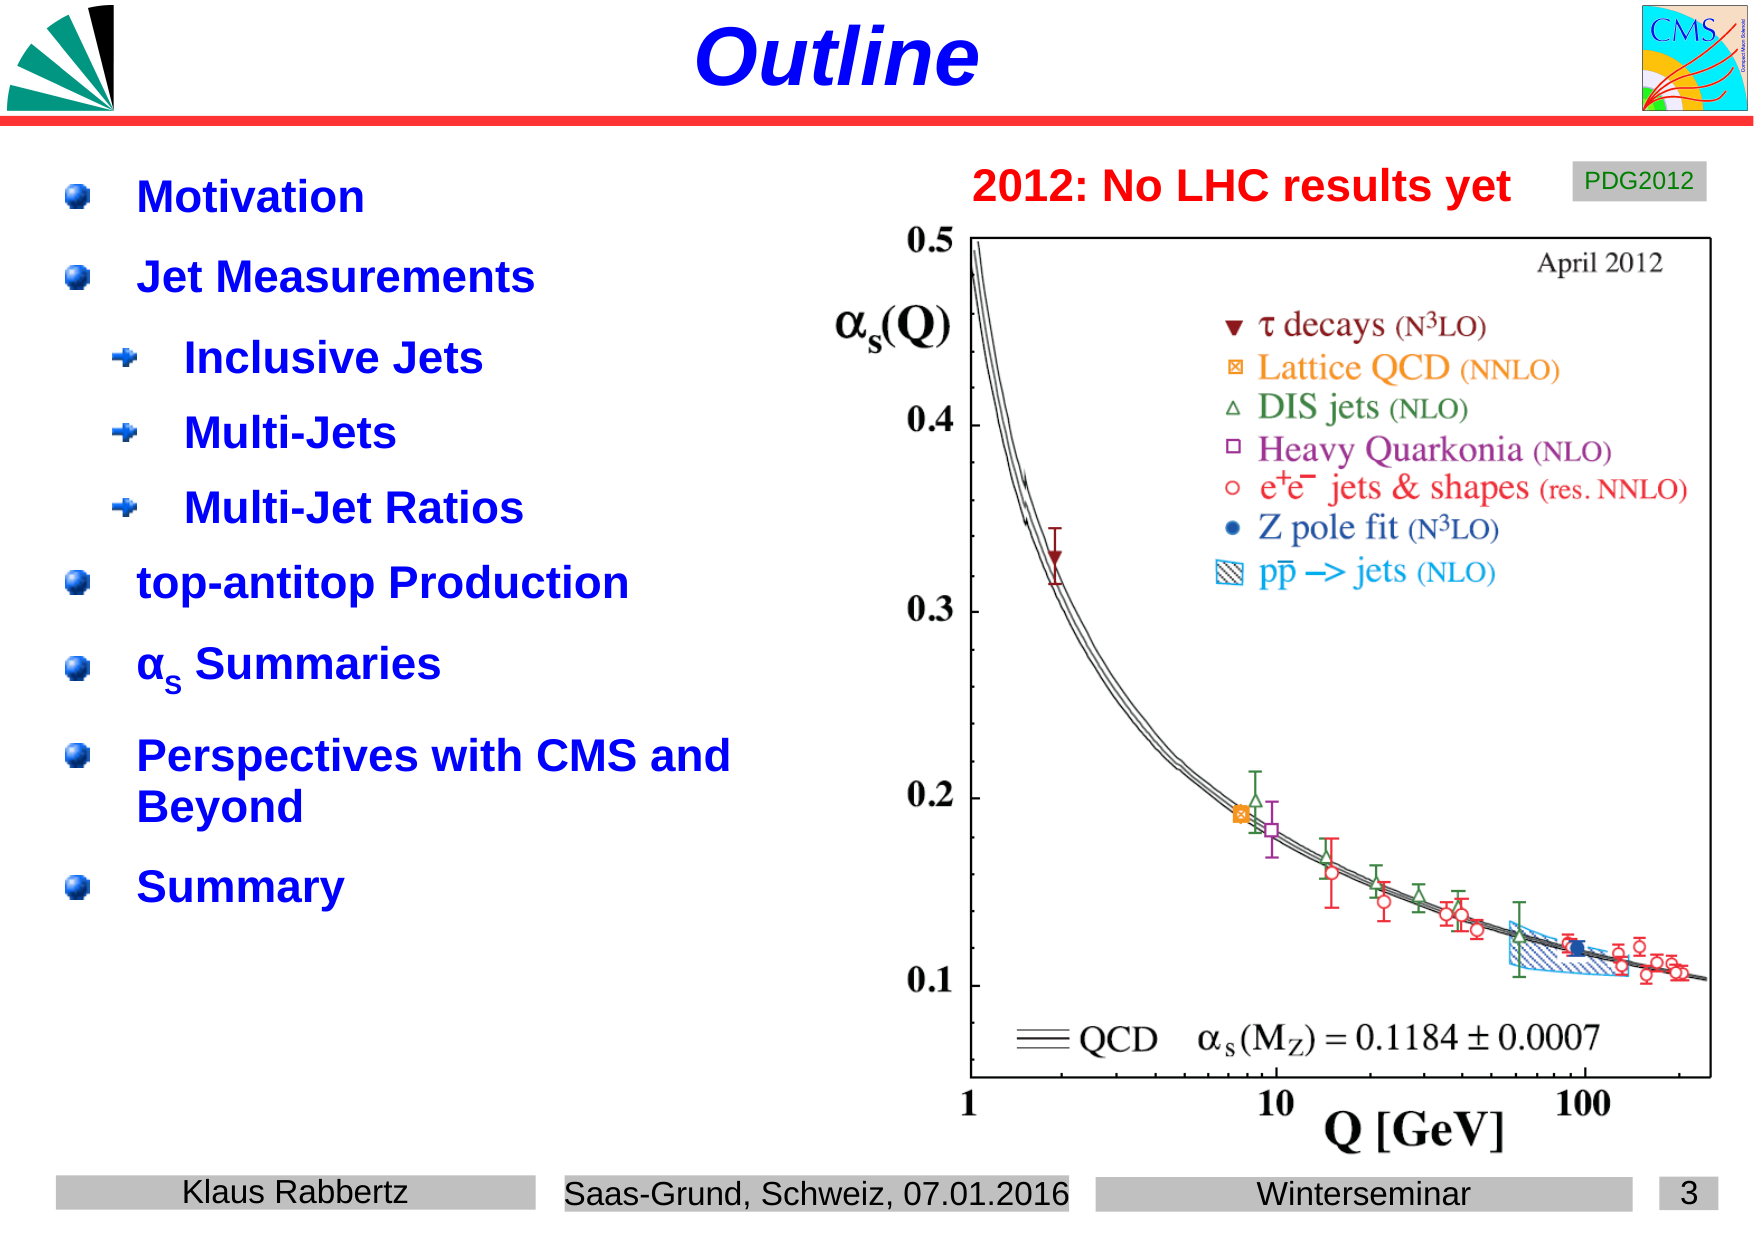

Outline
2012: No LHC results yet
PDG2012
# Motivation
Jet Measurements
Inclusive Jets
Multi-Jets
Multi-Jet Ratios
top-antitop Production
αS Summaries
Perspectives with CMS and Beyond
Summary